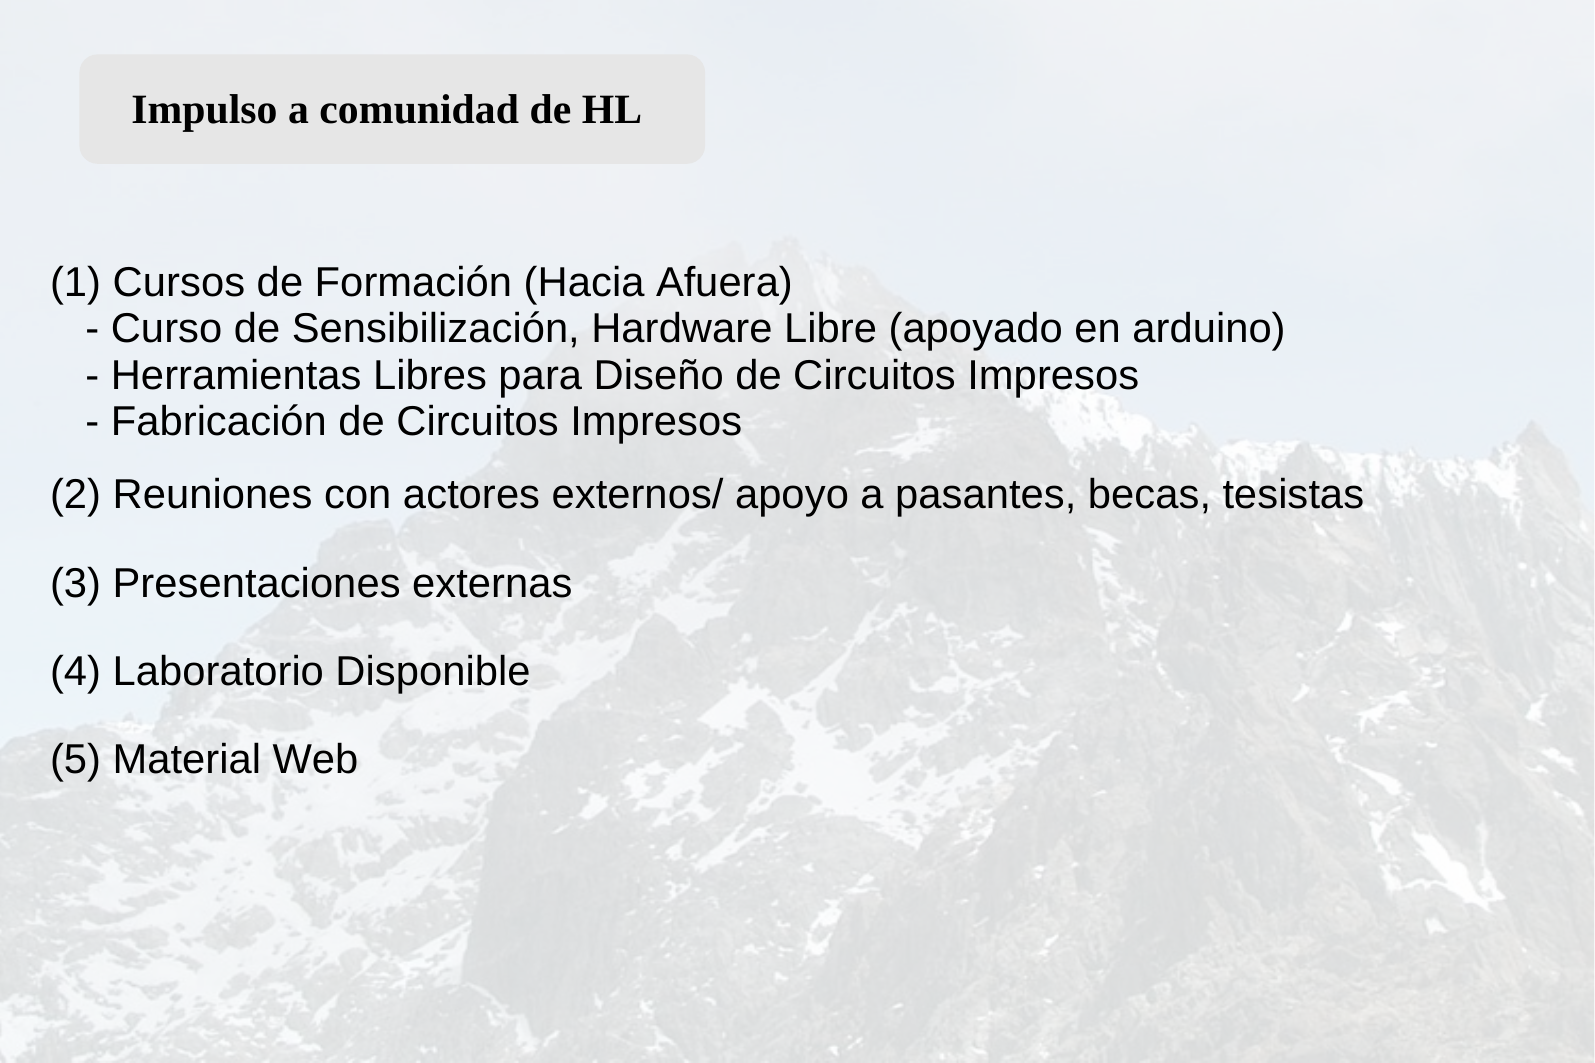

Impulso a comunidad de HL
(1) Cursos de Formación (Hacia Afuera)
- Curso de Sensibilización, Hardware Libre (apoyado en arduino)
- Herramientas Libres para Diseño de Circuitos Impresos
- Fabricación de Circuitos Impresos
(2) Reuniones con actores externos/ apoyo a pasantes, becas, tesistas
(3) Presentaciones externas
(4) Laboratorio Disponible
(5) Material Web